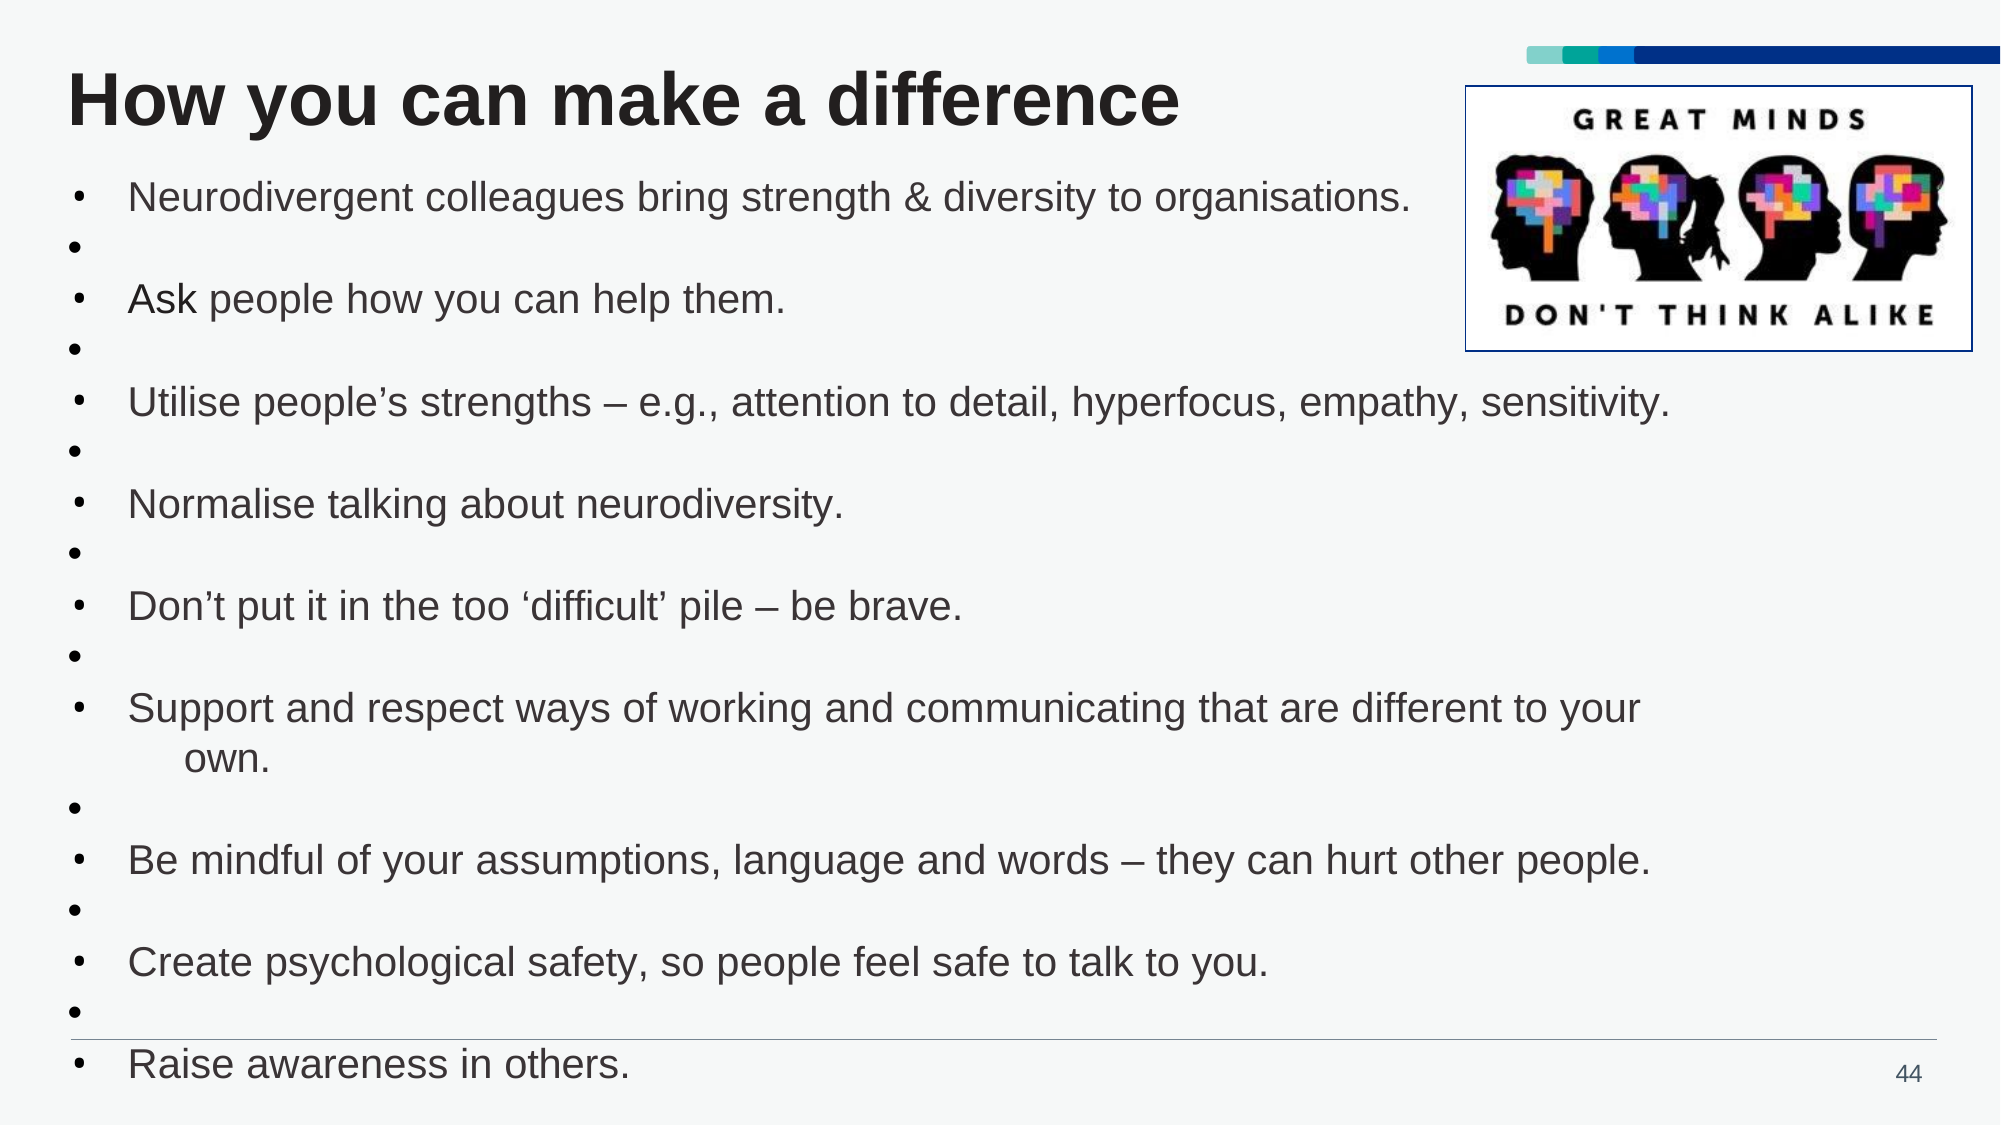

# How you can make a difference
Neurodivergent colleagues bring strength & diversity to organisations.
Ask people how you can help them.
Utilise people’s strengths – e.g., attention to detail, hyperfocus, empathy, sensitivity.
Normalise talking about neurodiversity.
Don’t put it in the too ‘difficult’ pile – be brave.
Support and respect ways of working and communicating that are different to your own.
Be mindful of your assumptions, language and words – they can hurt other people.
Create psychological safety, so people feel safe to talk to you.
Raise awareness in others.
Source: GreatMindsDon'tThinkAlikeimage
44